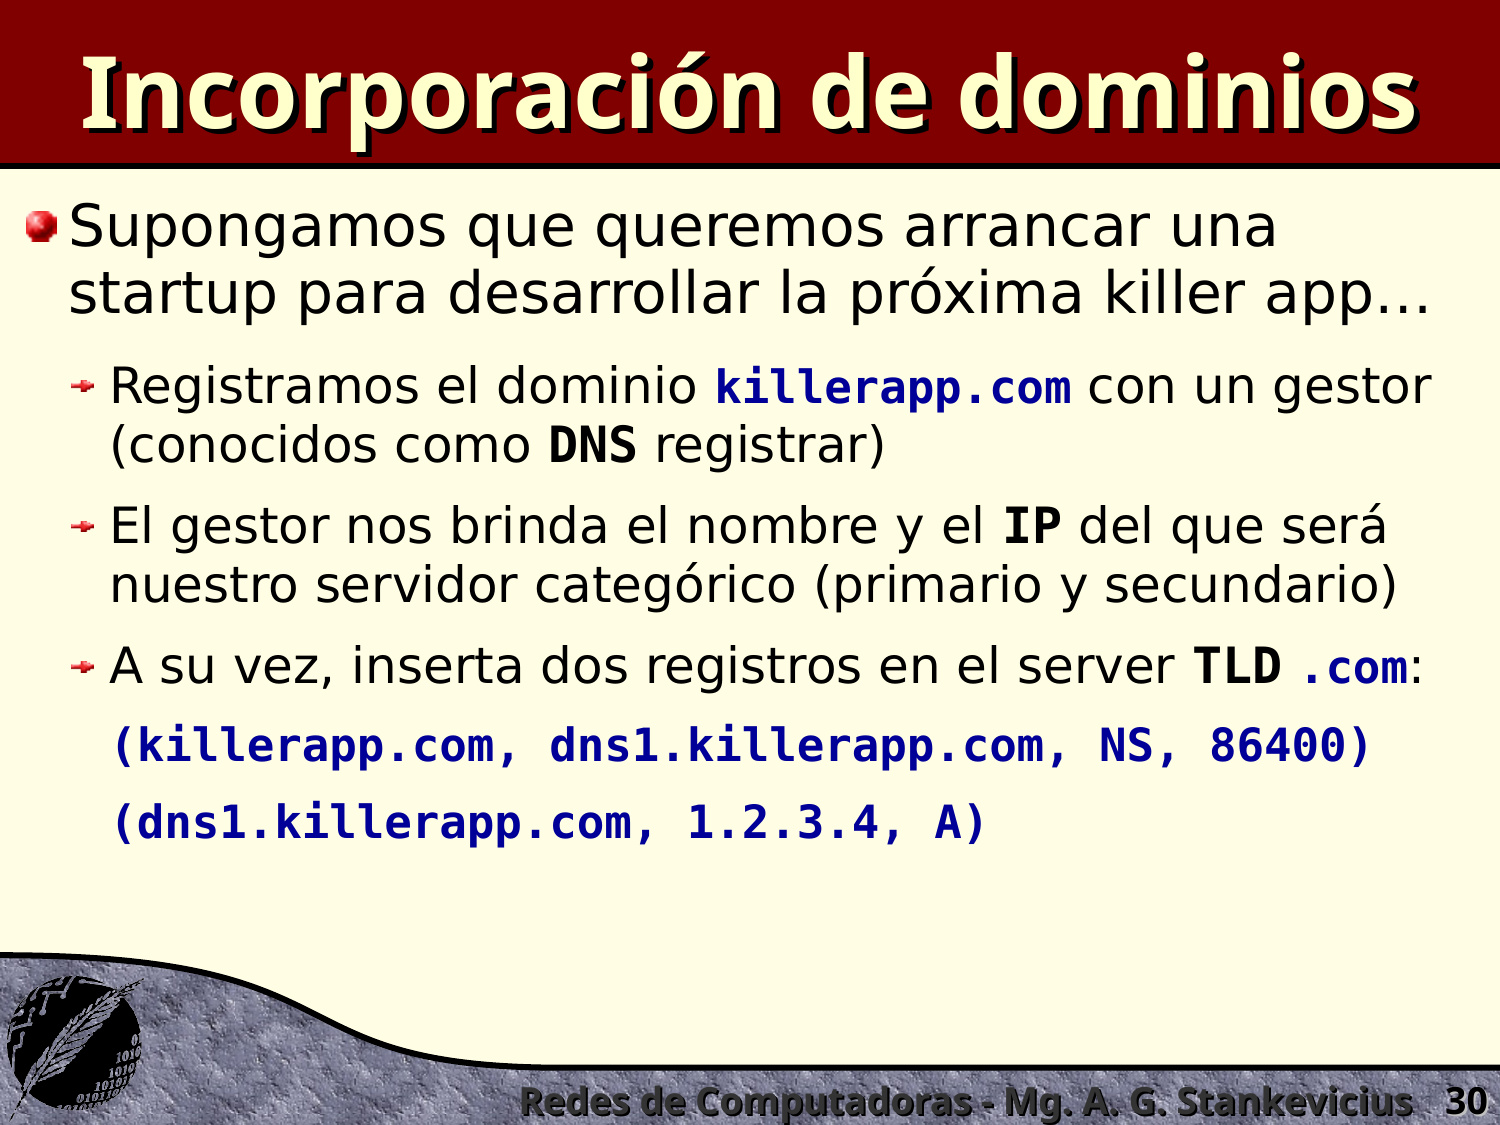

# Incorporación de dominios
Supongamos que queremos arrancar una startup para desarrollar la próxima killer app…
Registramos el dominio killerapp.com con un gestor (conocidos como DNS registrar)
El gestor nos brinda el nombre y el IP del que será nuestro servidor categórico (primario y secundario)
A su vez, inserta dos registros en el server TLD .com:
(killerapp.com, dns1.killerapp.com, NS, 86400)
(dns1.killerapp.com, 1.2.3.4, A)
30